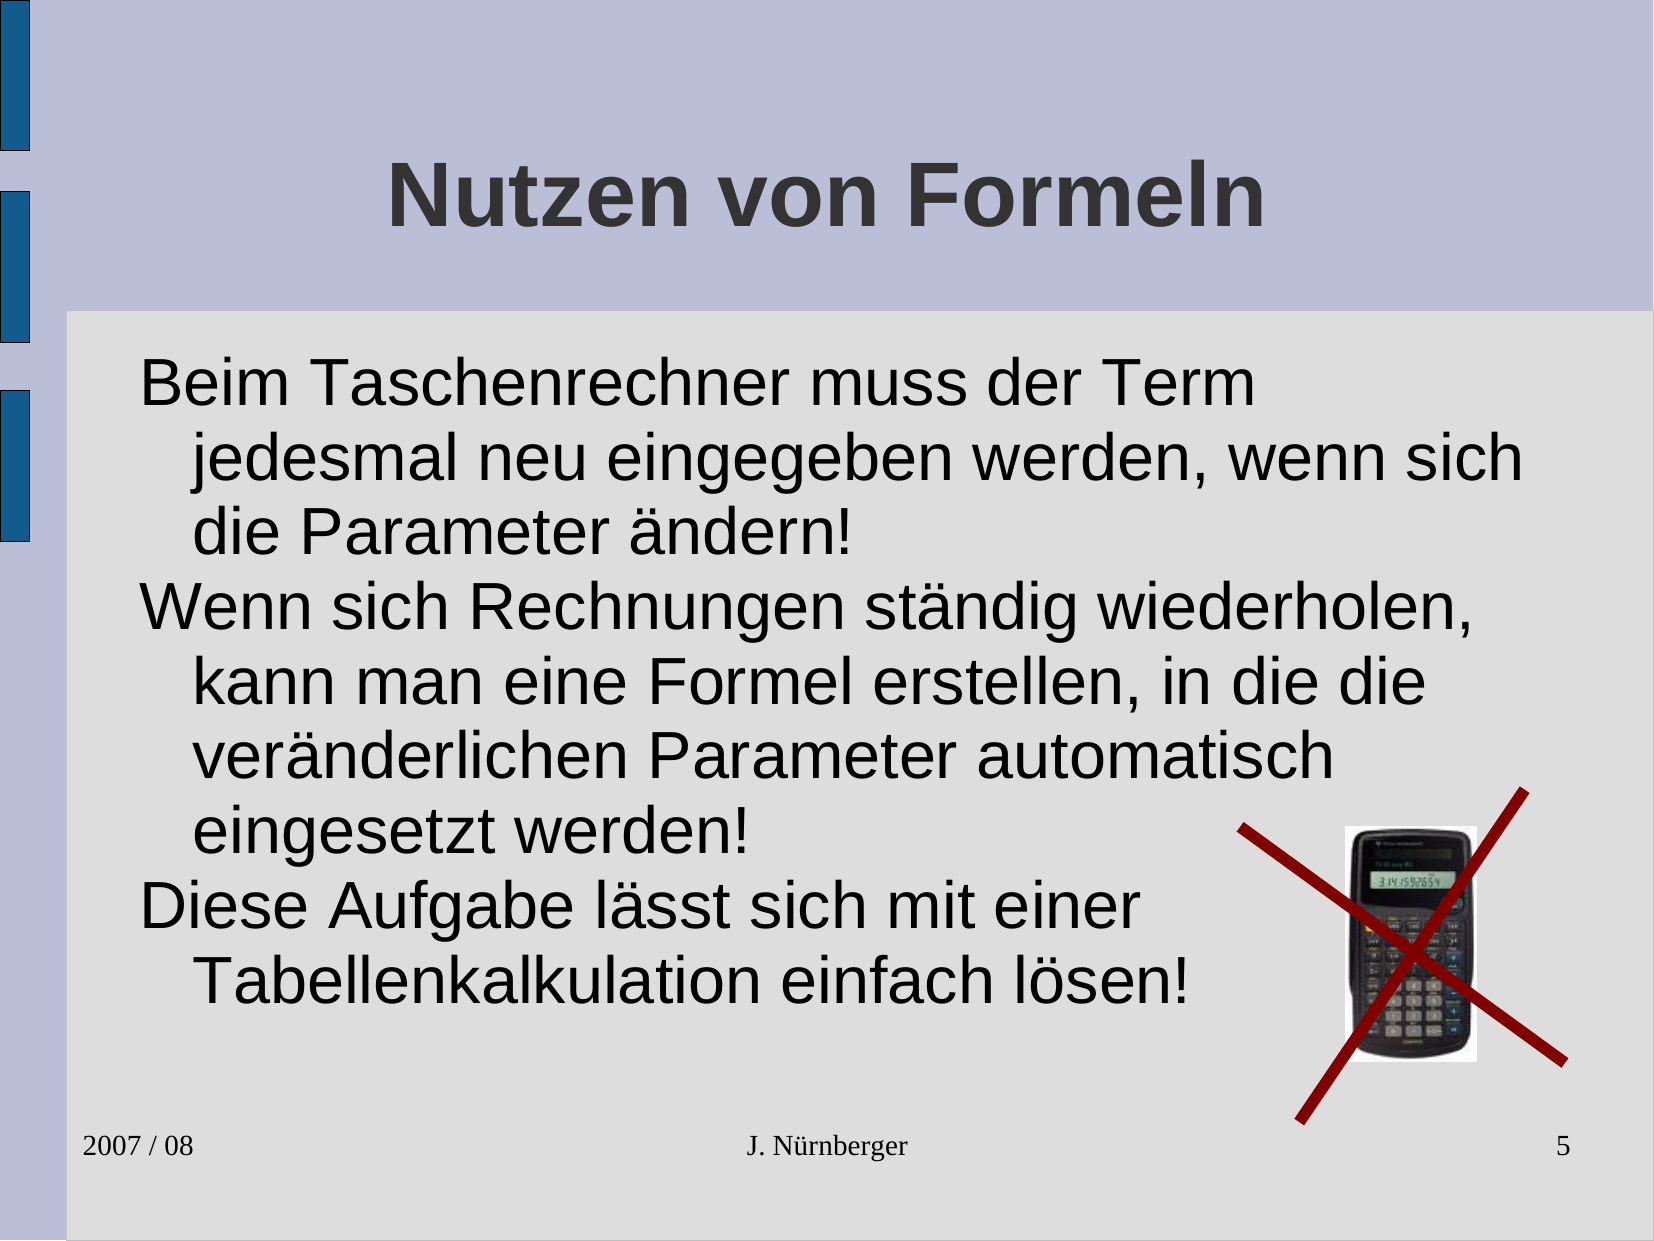

# Nutzen von Formeln
Beim Taschenrechner muss der Term jedesmal neu eingegeben werden, wenn sich die Parameter ändern!
Wenn sich Rechnungen ständig wiederholen, kann man eine Formel erstellen, in die die veränderlichen Parameter automatisch eingesetzt werden!
Diese Aufgabe lässt sich mit einer Tabellenkalkulation einfach lösen!
2007 / 08
J. Nürnberger
5